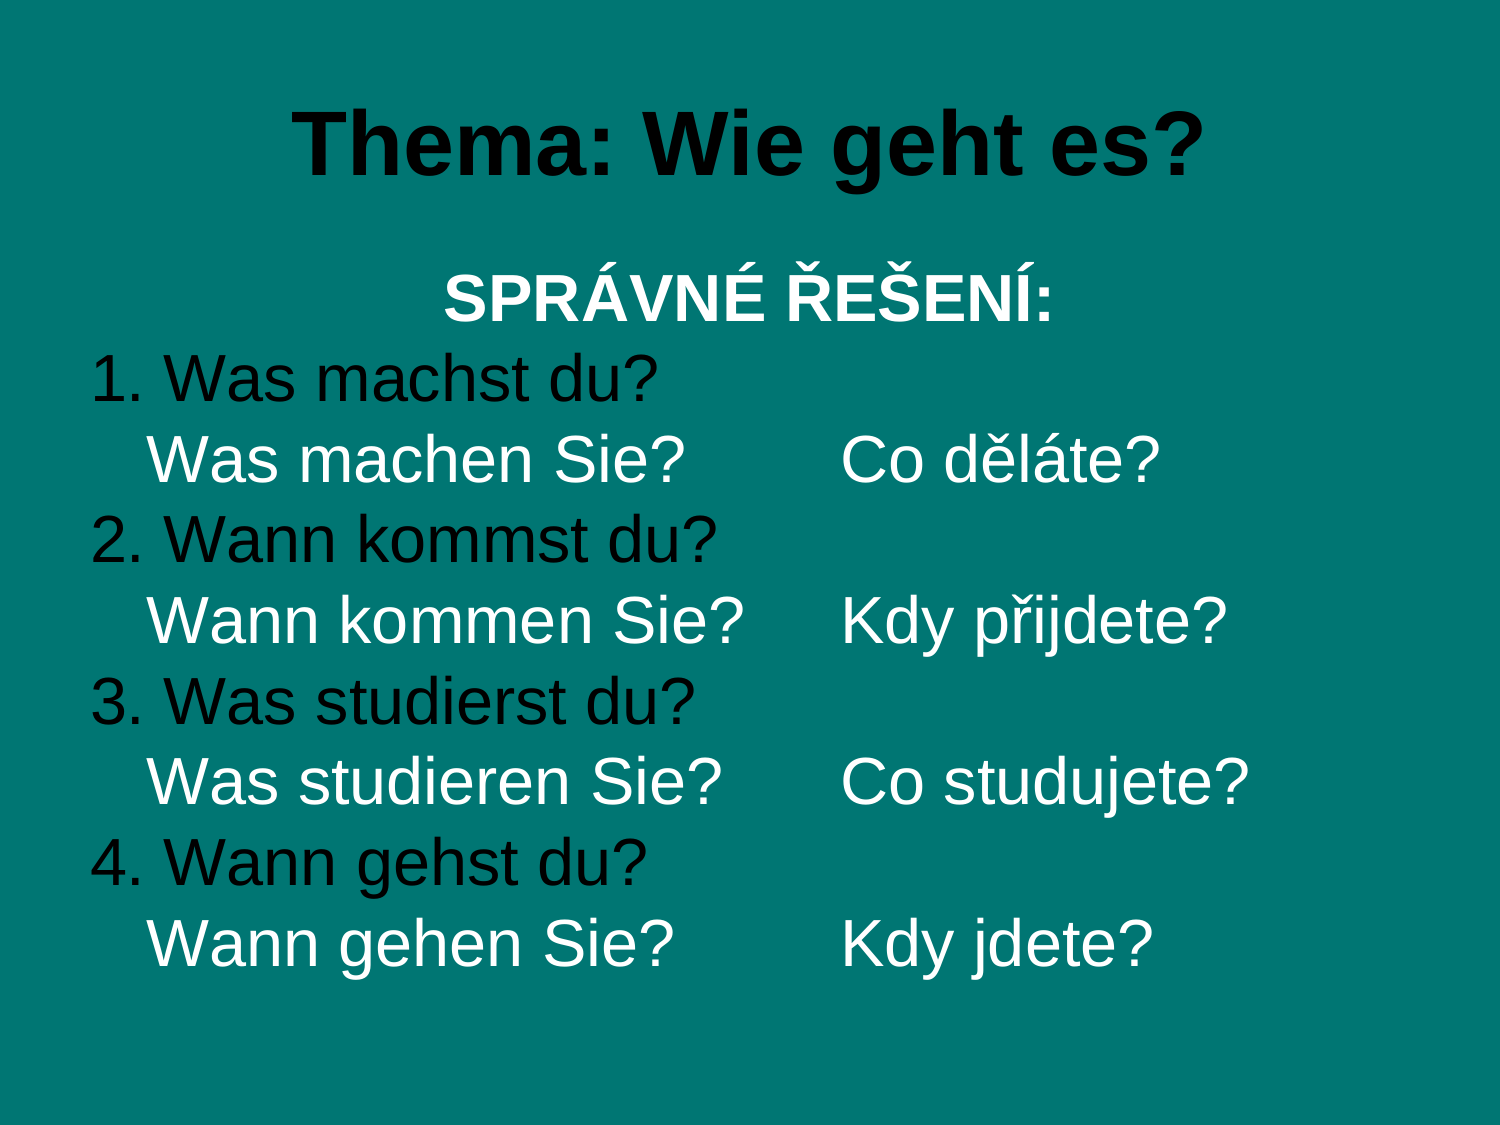

# Thema: Wie geht es?
SPRÁVNÉ ŘEŠENÍ:
1. Was machst du?
 	Was machen Sie?		Co děláte?
2. Wann kommst du?
	Wann kommen Sie? 	Kdy přijdete?
3. Was studierst du?
	Was studieren Sie?	Co studujete?
4. Wann gehst du?
	Wann gehen Sie?		Kdy jdete?